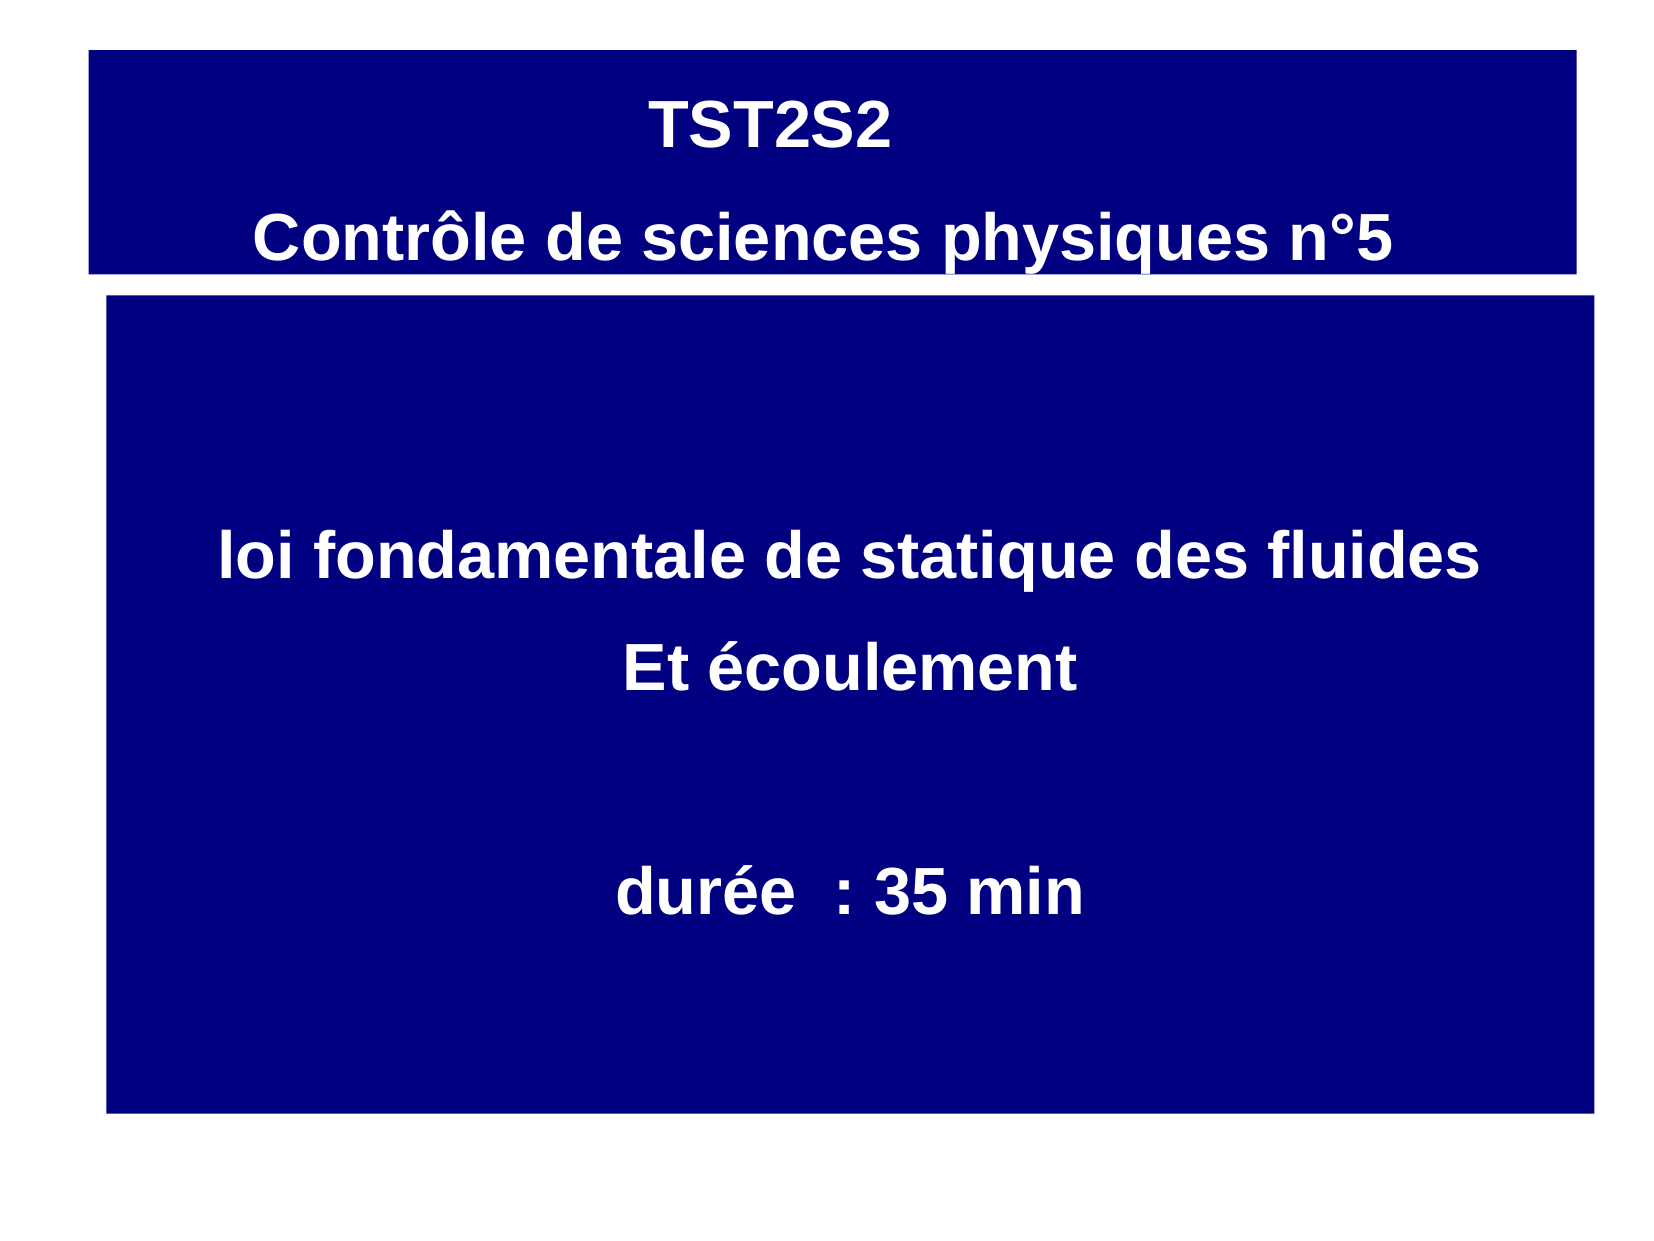

# TST2S2 Contrôle de sciences physiques n°5
loi fondamentale de statique des fluides
Et écoulement
durée  : 35 min